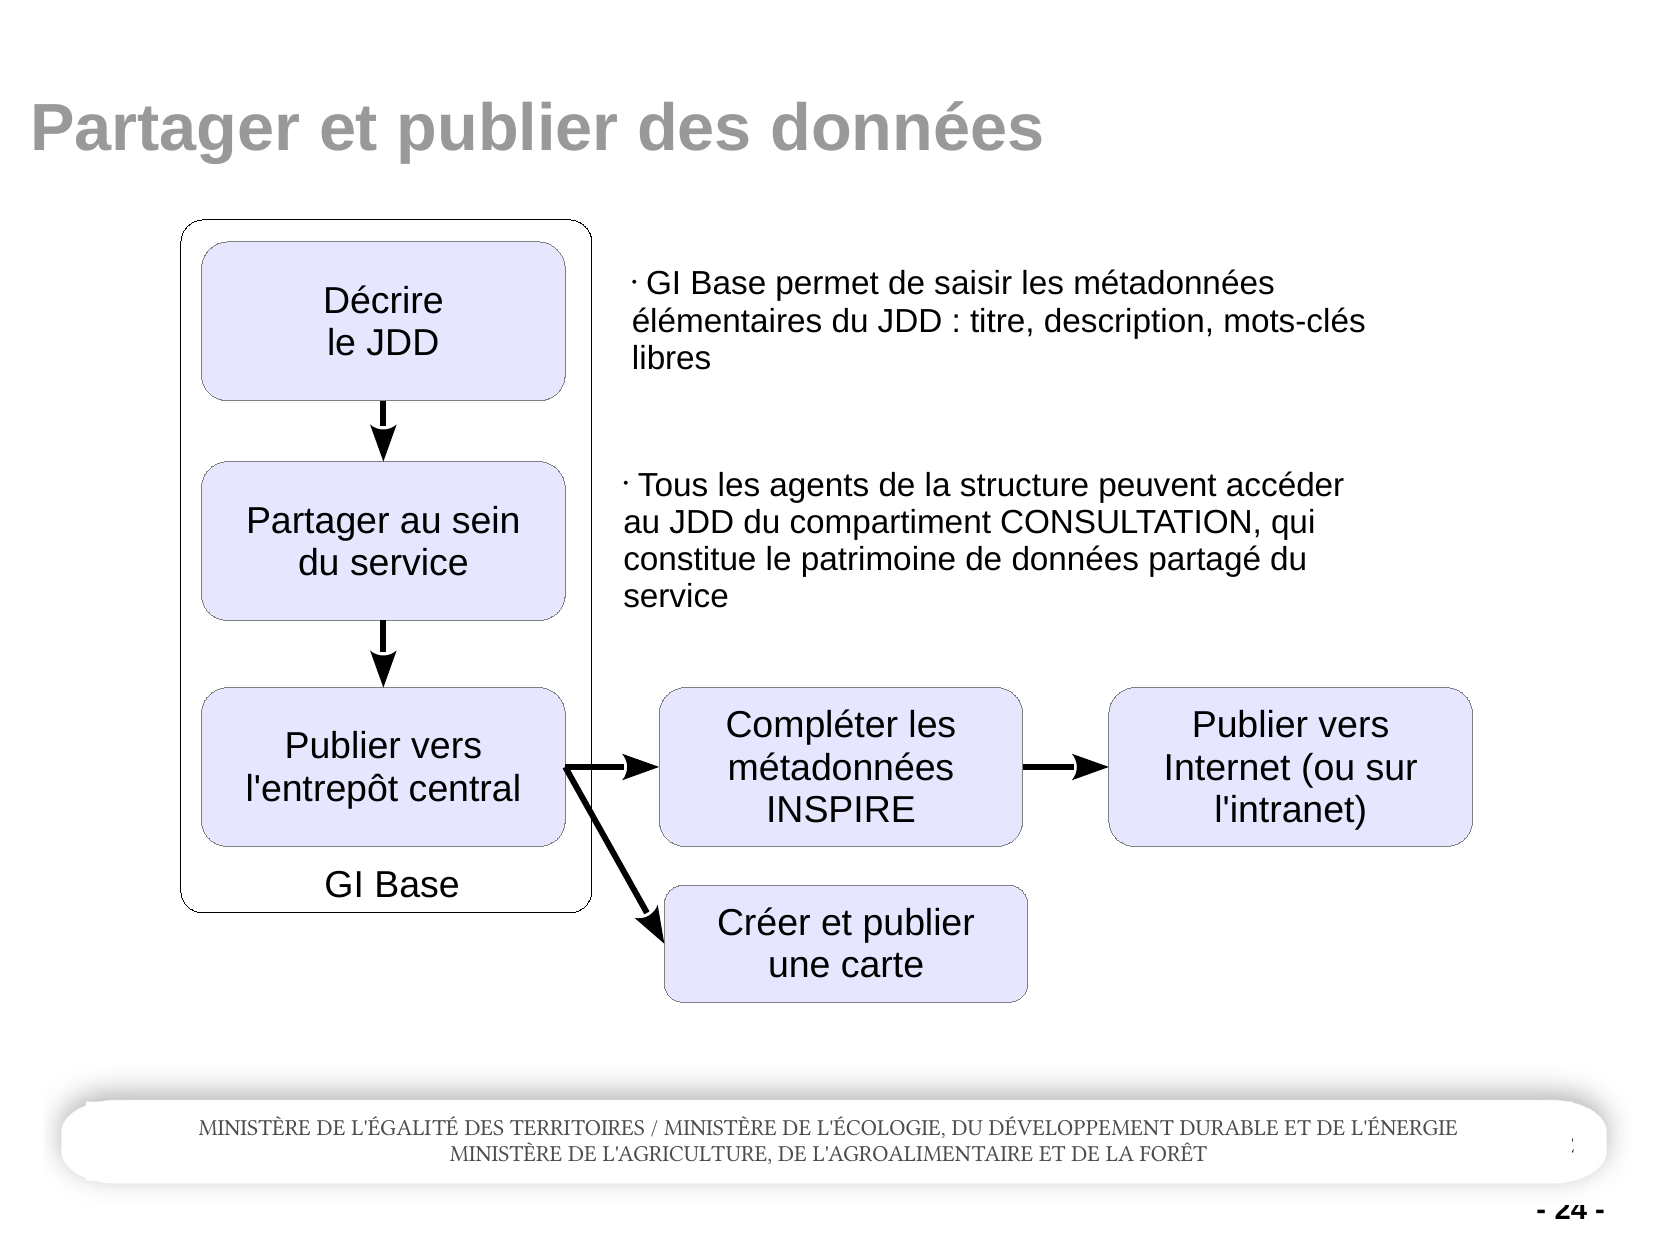

# Partager et publier des données
Décrire
le JDD
 GI Base permet de saisir les métadonnées élémentaires du JDD : titre, description, mots-clés libres
 Tous les agents de la structure peuvent accéder au JDD du compartiment CONSULTATION, qui constitue le patrimoine de données partagé du service
Partager au sein du service
Publier vers l'entrepôt central
Compléter les métadonnées INSPIRE
Publier vers Internet (ou sur l'intranet)
GI Base
Créer et publier une carte